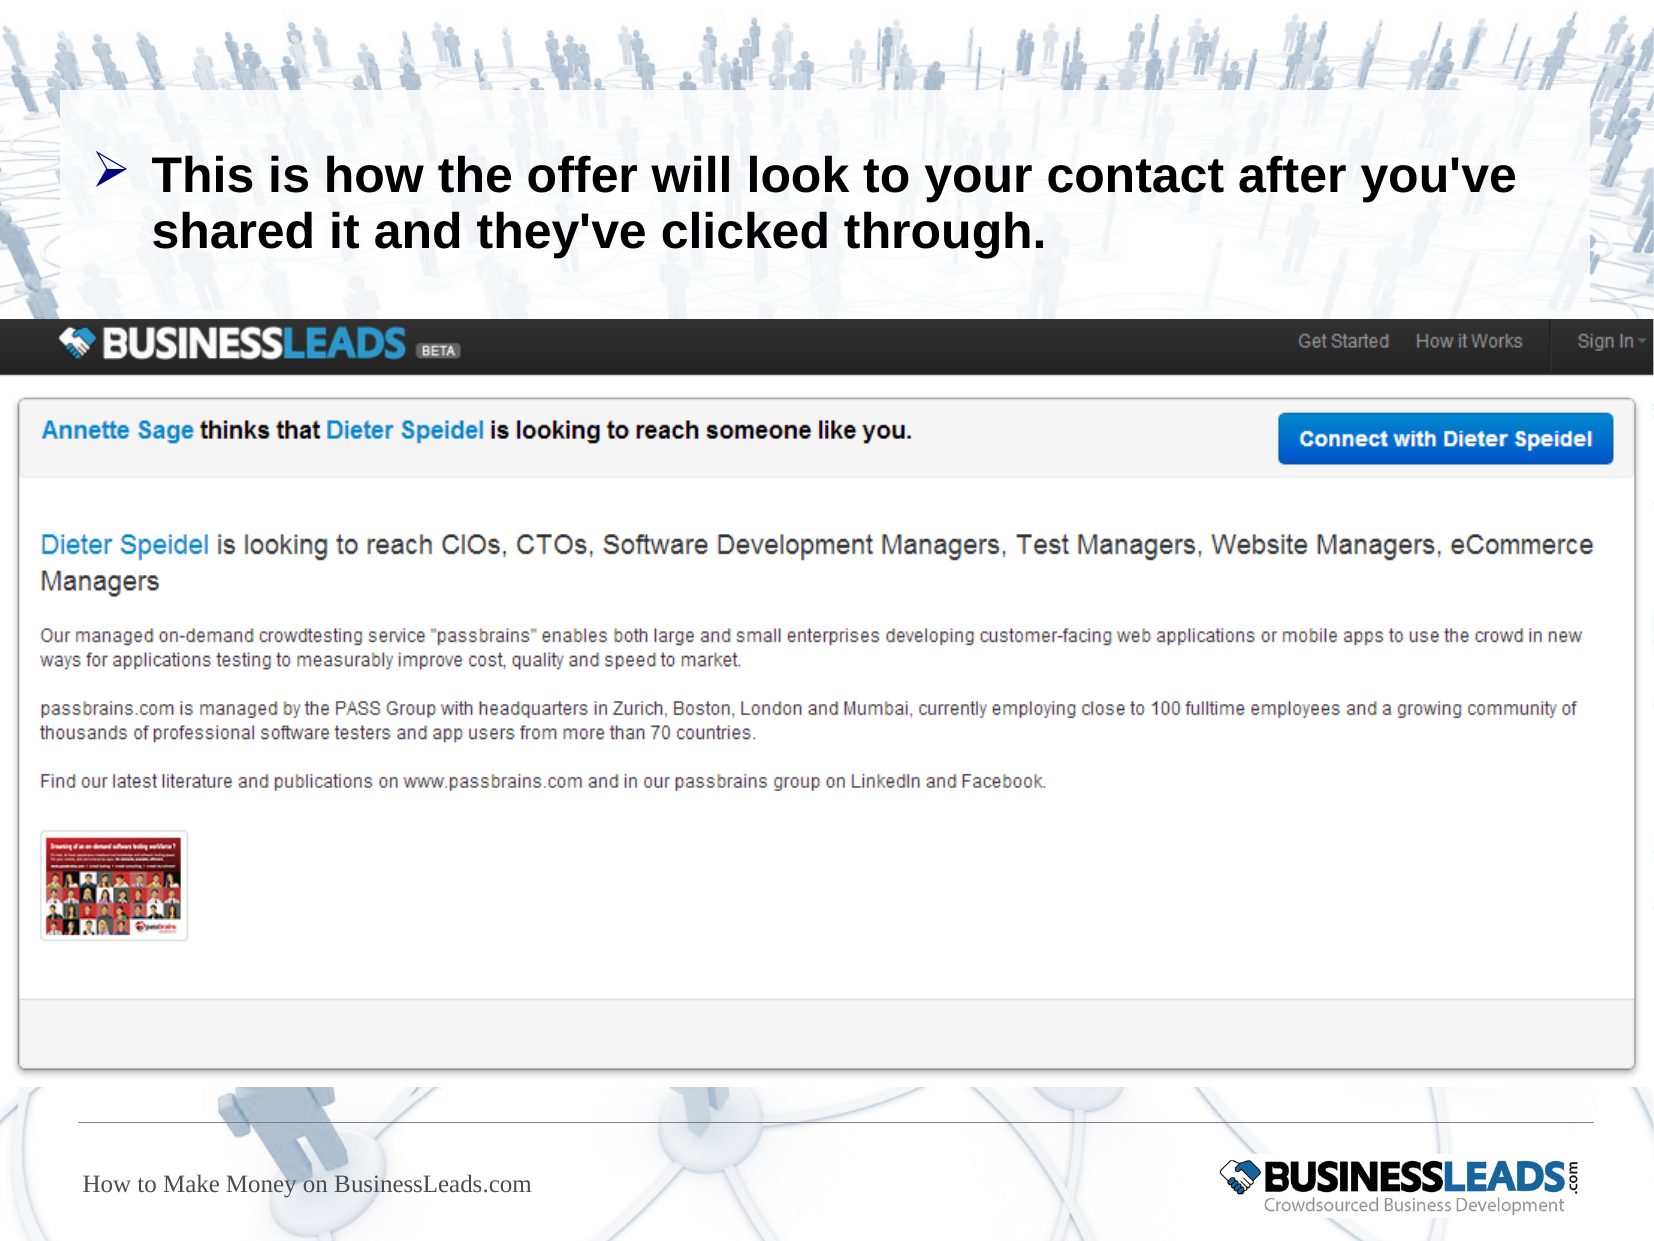

# This is how the offer will look to your contact after you've shared it and they've clicked through.